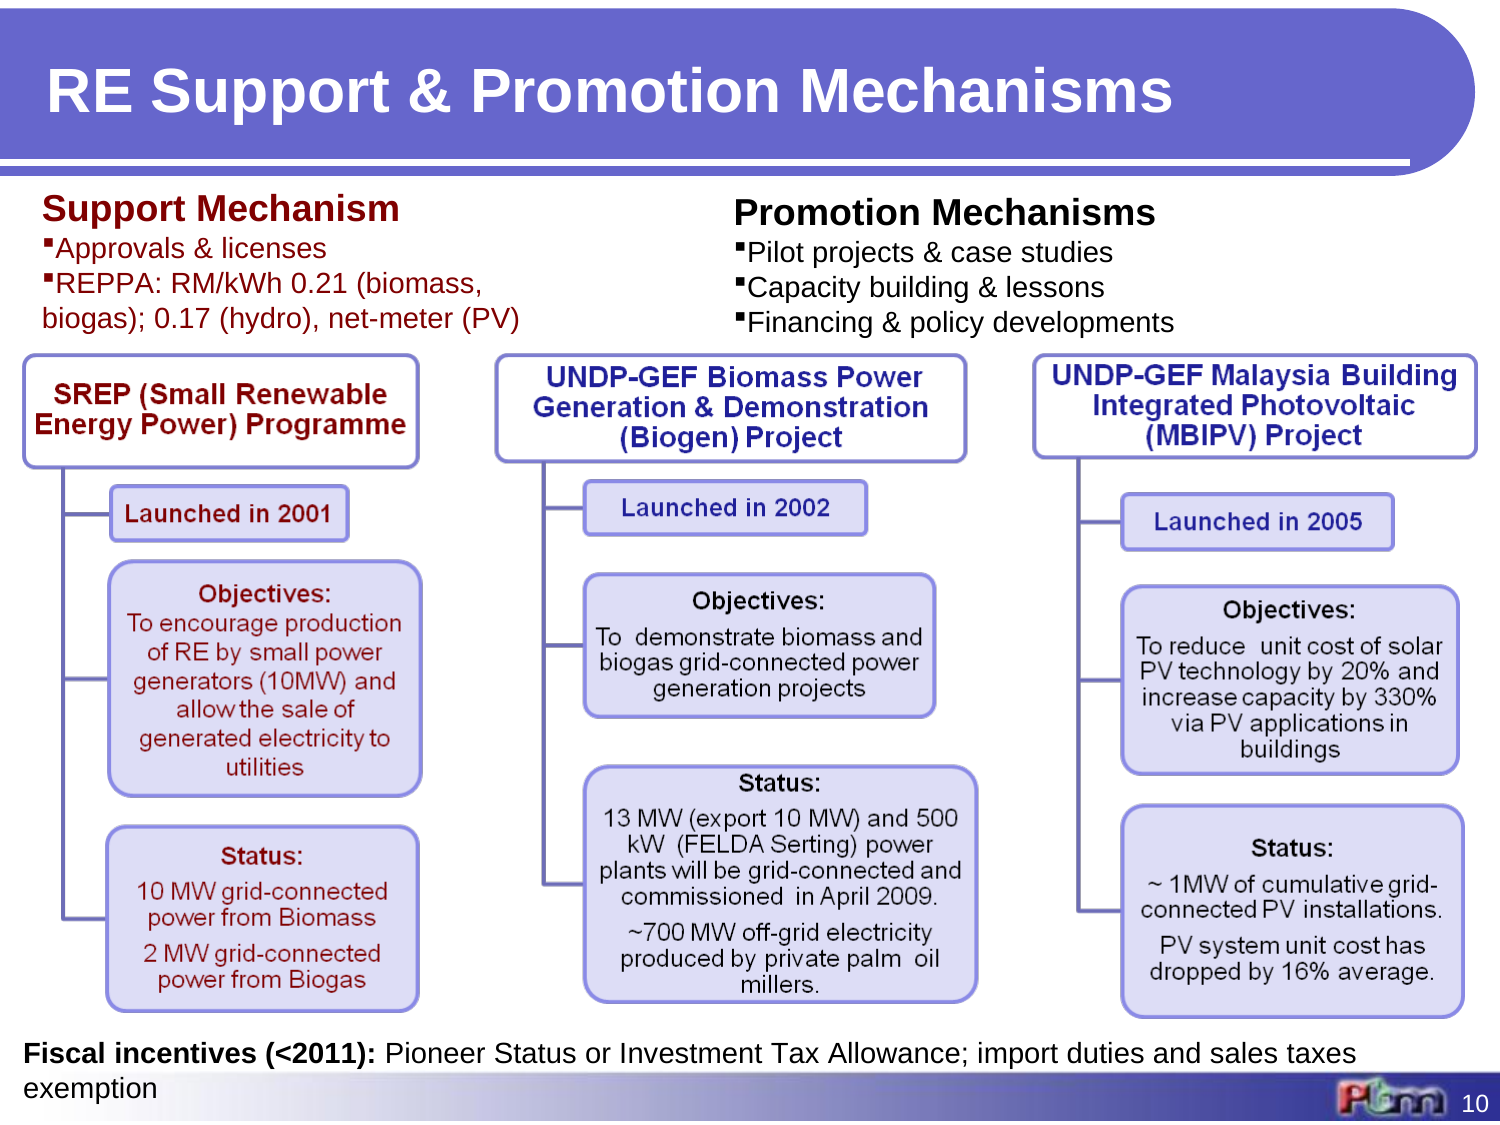

# RE Support & Promotion Mechanisms
Support Mechanism
Approvals & licenses
REPPA: RM/kWh 0.21 (biomass, biogas); 0.17 (hydro), net-meter (PV)
Promotion Mechanisms
Pilot projects & case studies
Capacity building & lessons
Financing & policy developments
Fiscal incentives (<2011): Pioneer Status or Investment Tax Allowance; import duties and sales taxes exemption